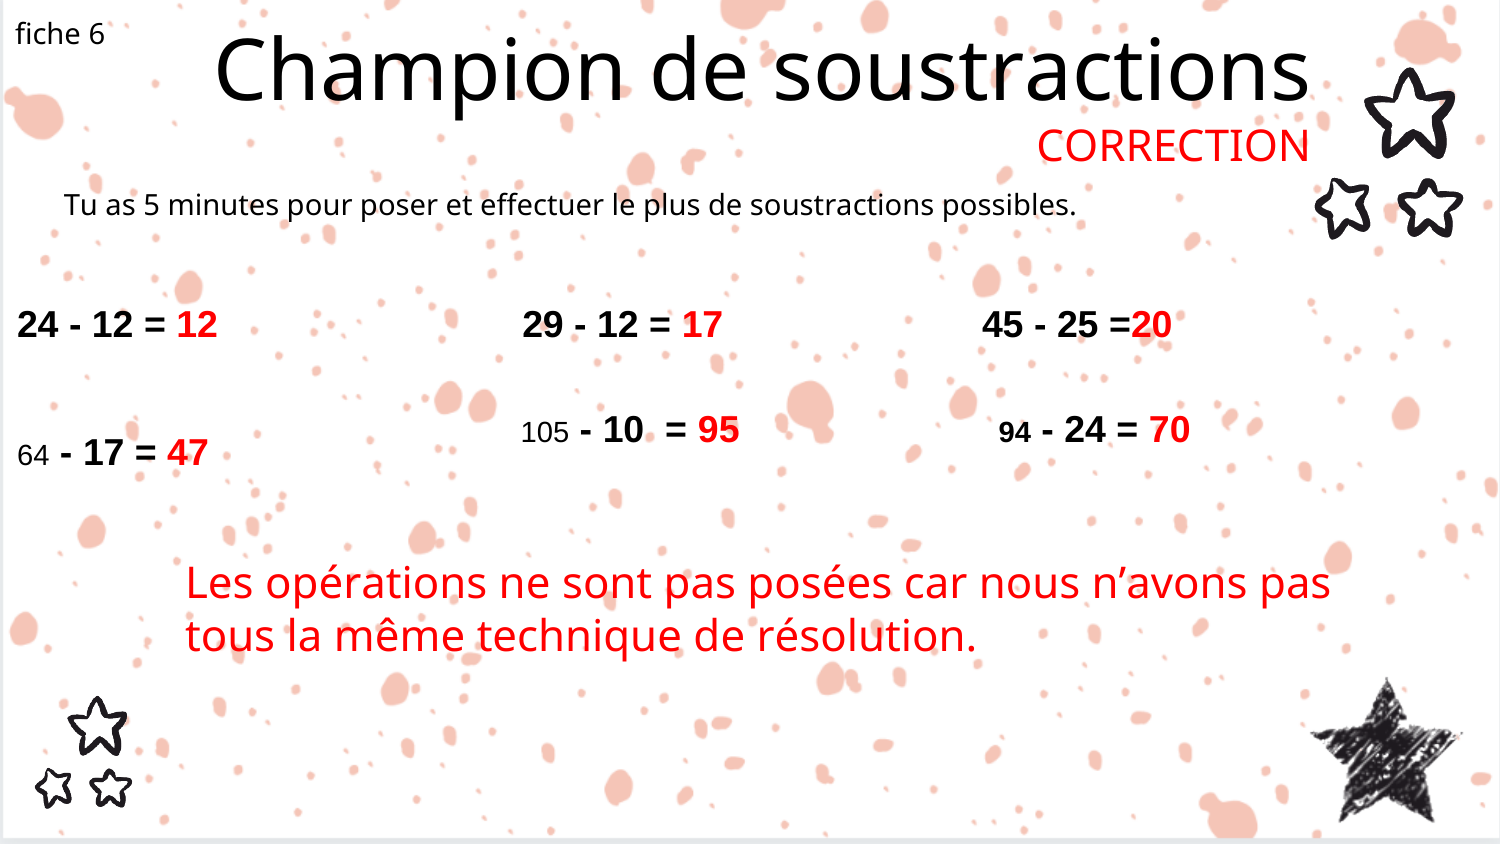

fiche 6
Champion de soustractions
CORRECTION
Tu as 5 minutes pour poser et effectuer le plus de soustractions possibles.
24 - 12 = 12
 29 - 12 = 17
45 - 25 =20
105 - 10 = 95
 94 - 24 = 70
64 - 17 = 47
Les opérations ne sont pas posées car nous n’avons pas tous la même technique de résolution.